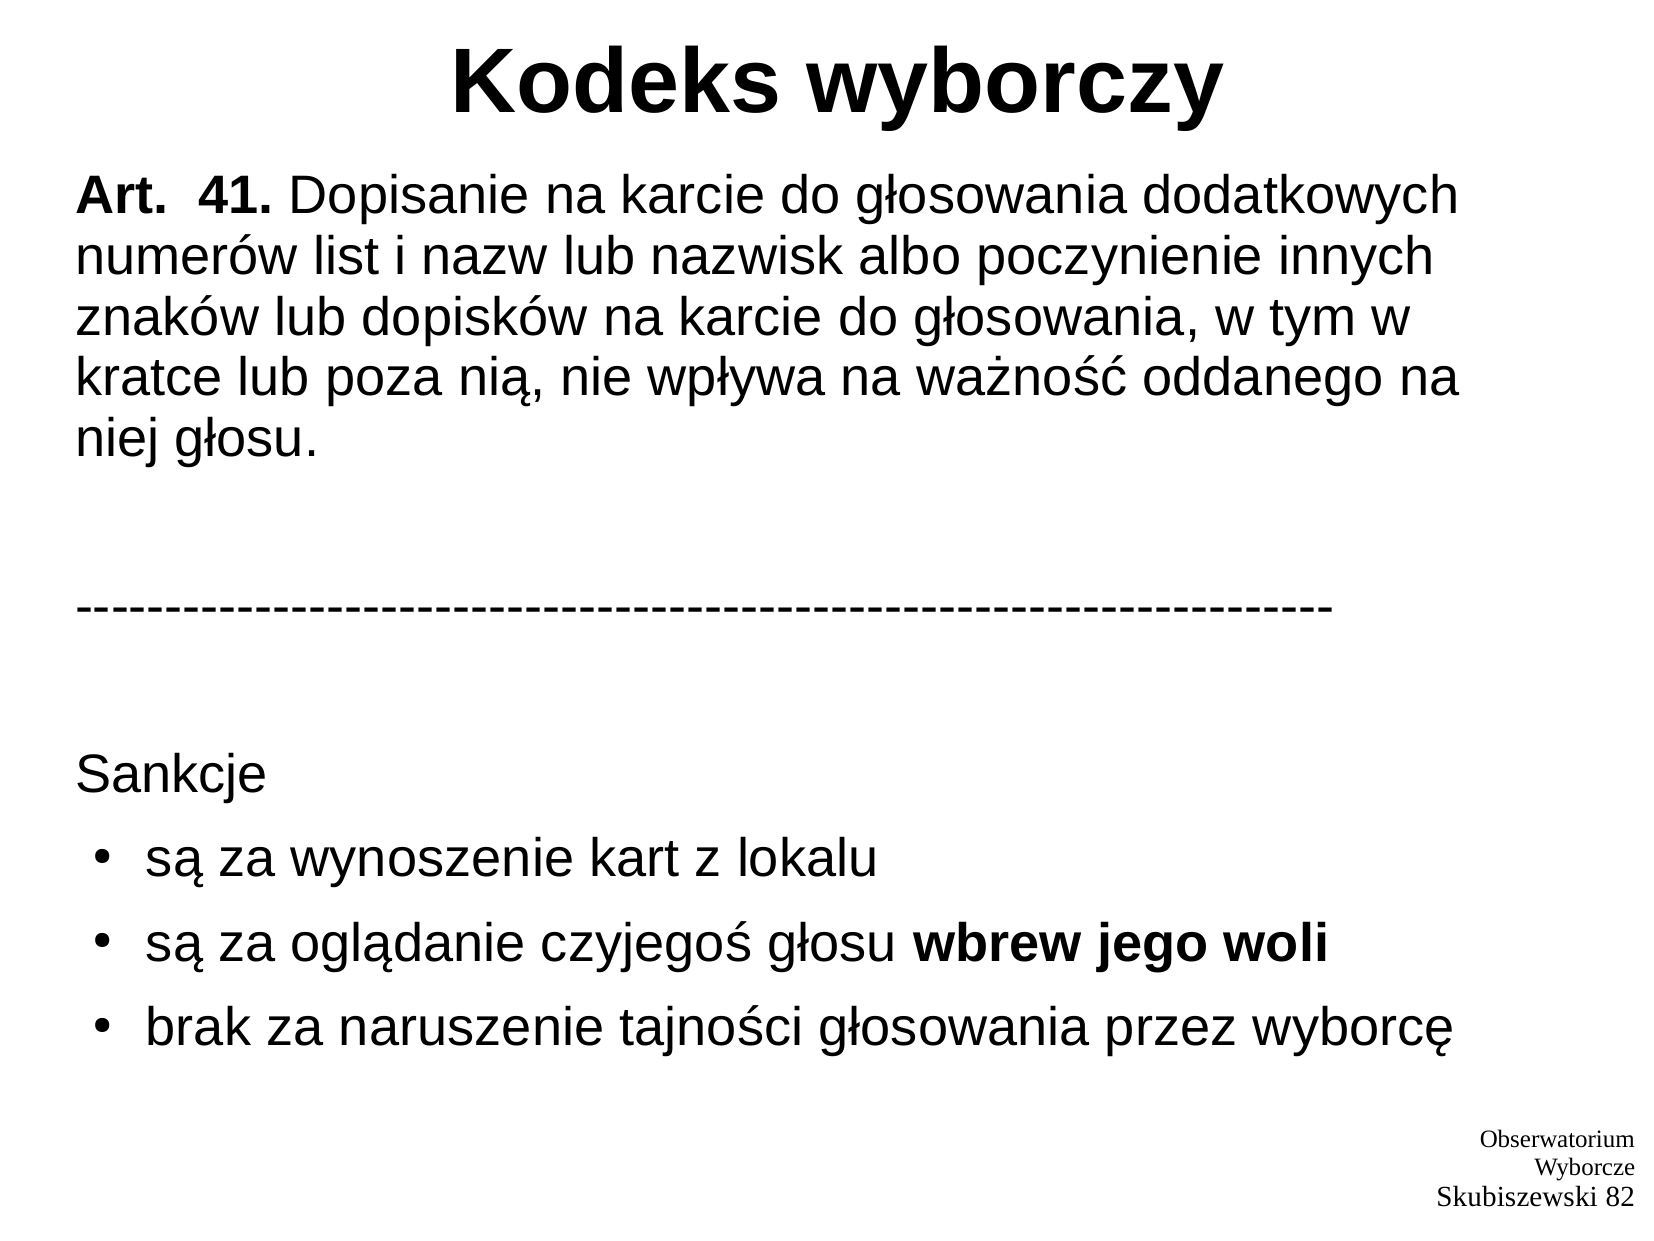

# Kodeks wyborczy
Art. 41. Dopisanie na karcie do głosowania dodatkowych numerów list i nazw lub nazwisk albo poczynienie innych znaków lub dopisków na karcie do głosowania, w tym w kratce lub poza nią, nie wpływa na ważność oddanego na niej głosu.
----------------------------------------------------------------------
Sankcje
są za wynoszenie kart z lokalu
są za oglądanie czyjegoś głosu wbrew jego woli
brak za naruszenie tajności głosowania przez wyborcę
82